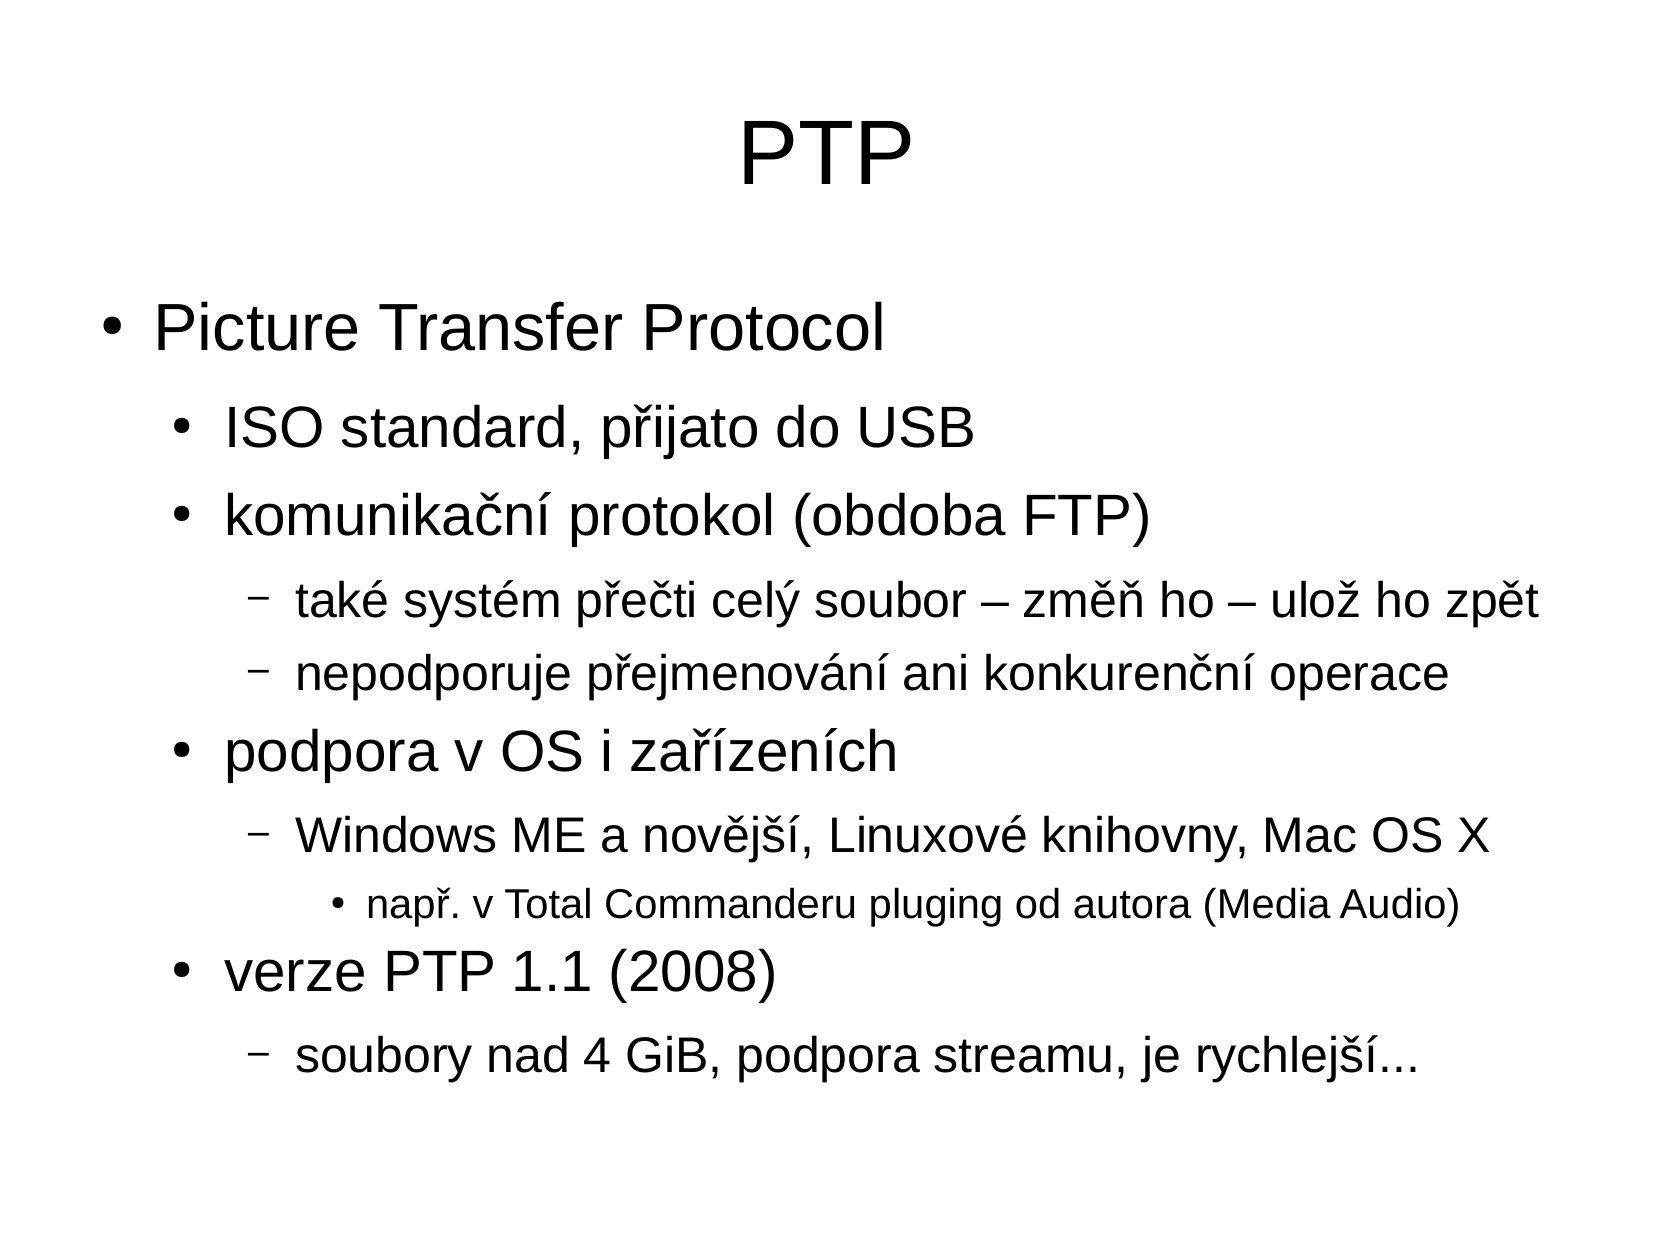

# PTP
Picture Transfer Protocol
ISO standard, přijato do USB
komunikační protokol (obdoba FTP)
také systém přečti celý soubor – změň ho – ulož ho zpět
nepodporuje přejmenování ani konkurenční operace
podpora v OS i zařízeních
Windows ME a novější, Linuxové knihovny, Mac OS X
např. v Total Commanderu pluging od autora (Media Audio)
verze PTP 1.1 (2008)
soubory nad 4 GiB, podpora streamu, je rychlejší...